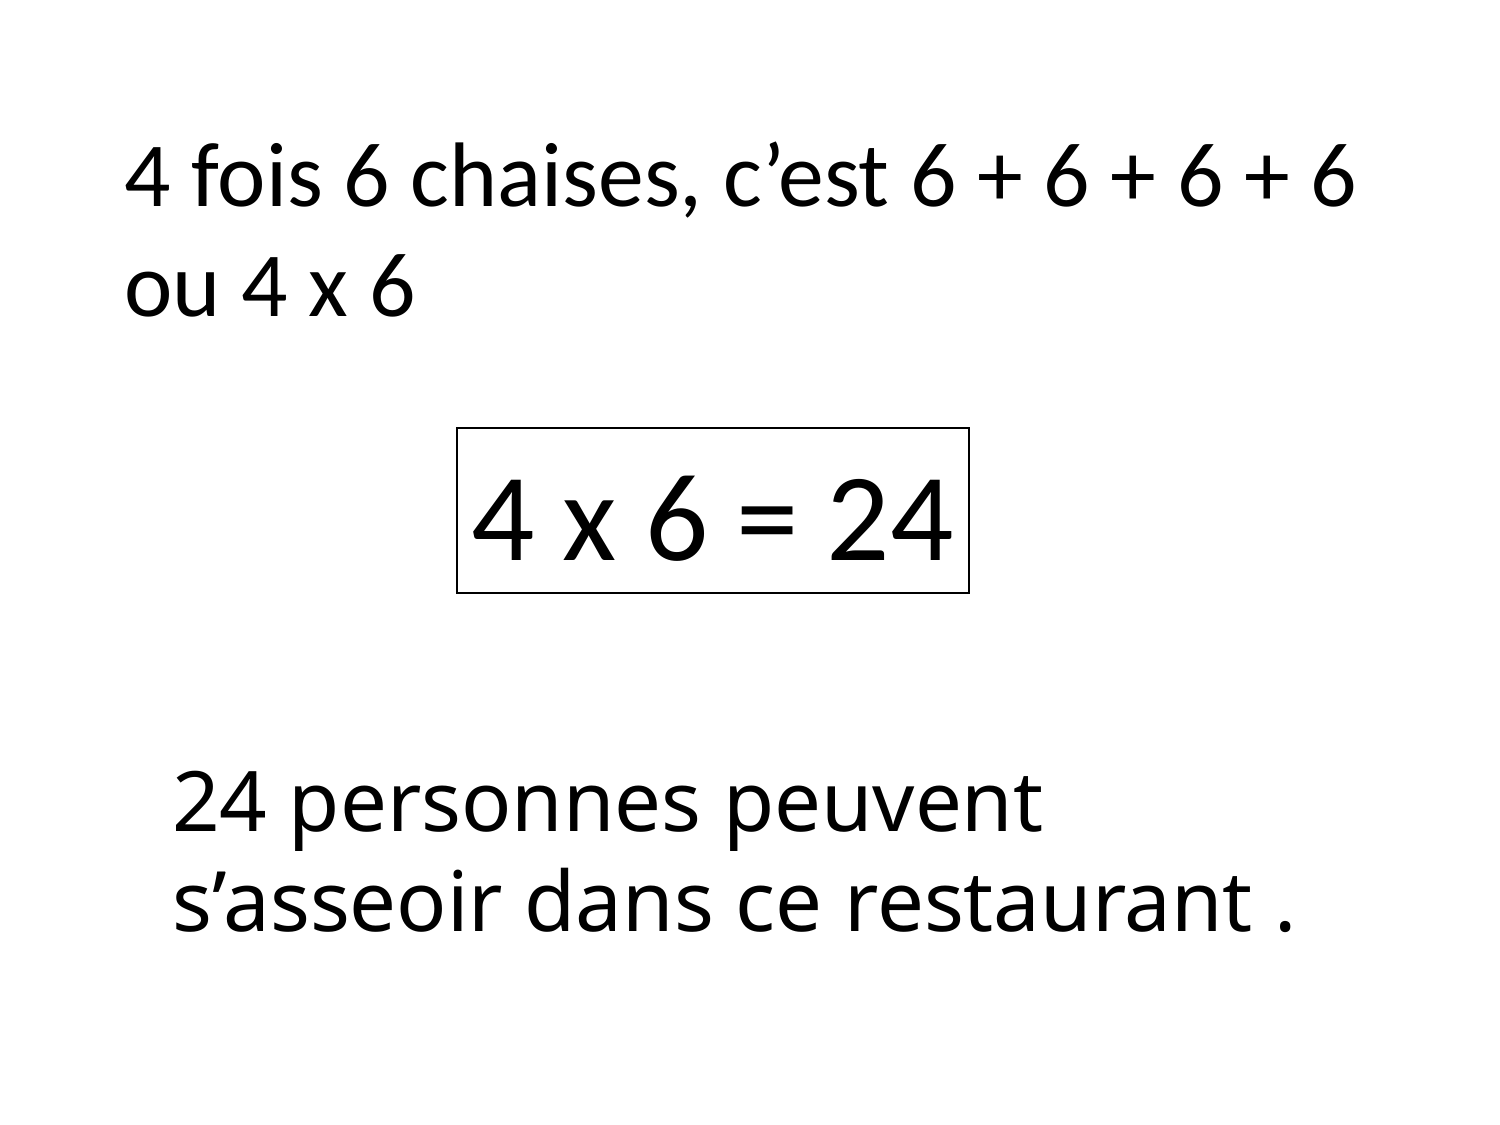

4 fois 6 chaises, c’est 6 + 6 + 6 + 6
ou 4 x 6
4 x 6 = 24
24 personnes peuvent s’asseoir dans ce restaurant .